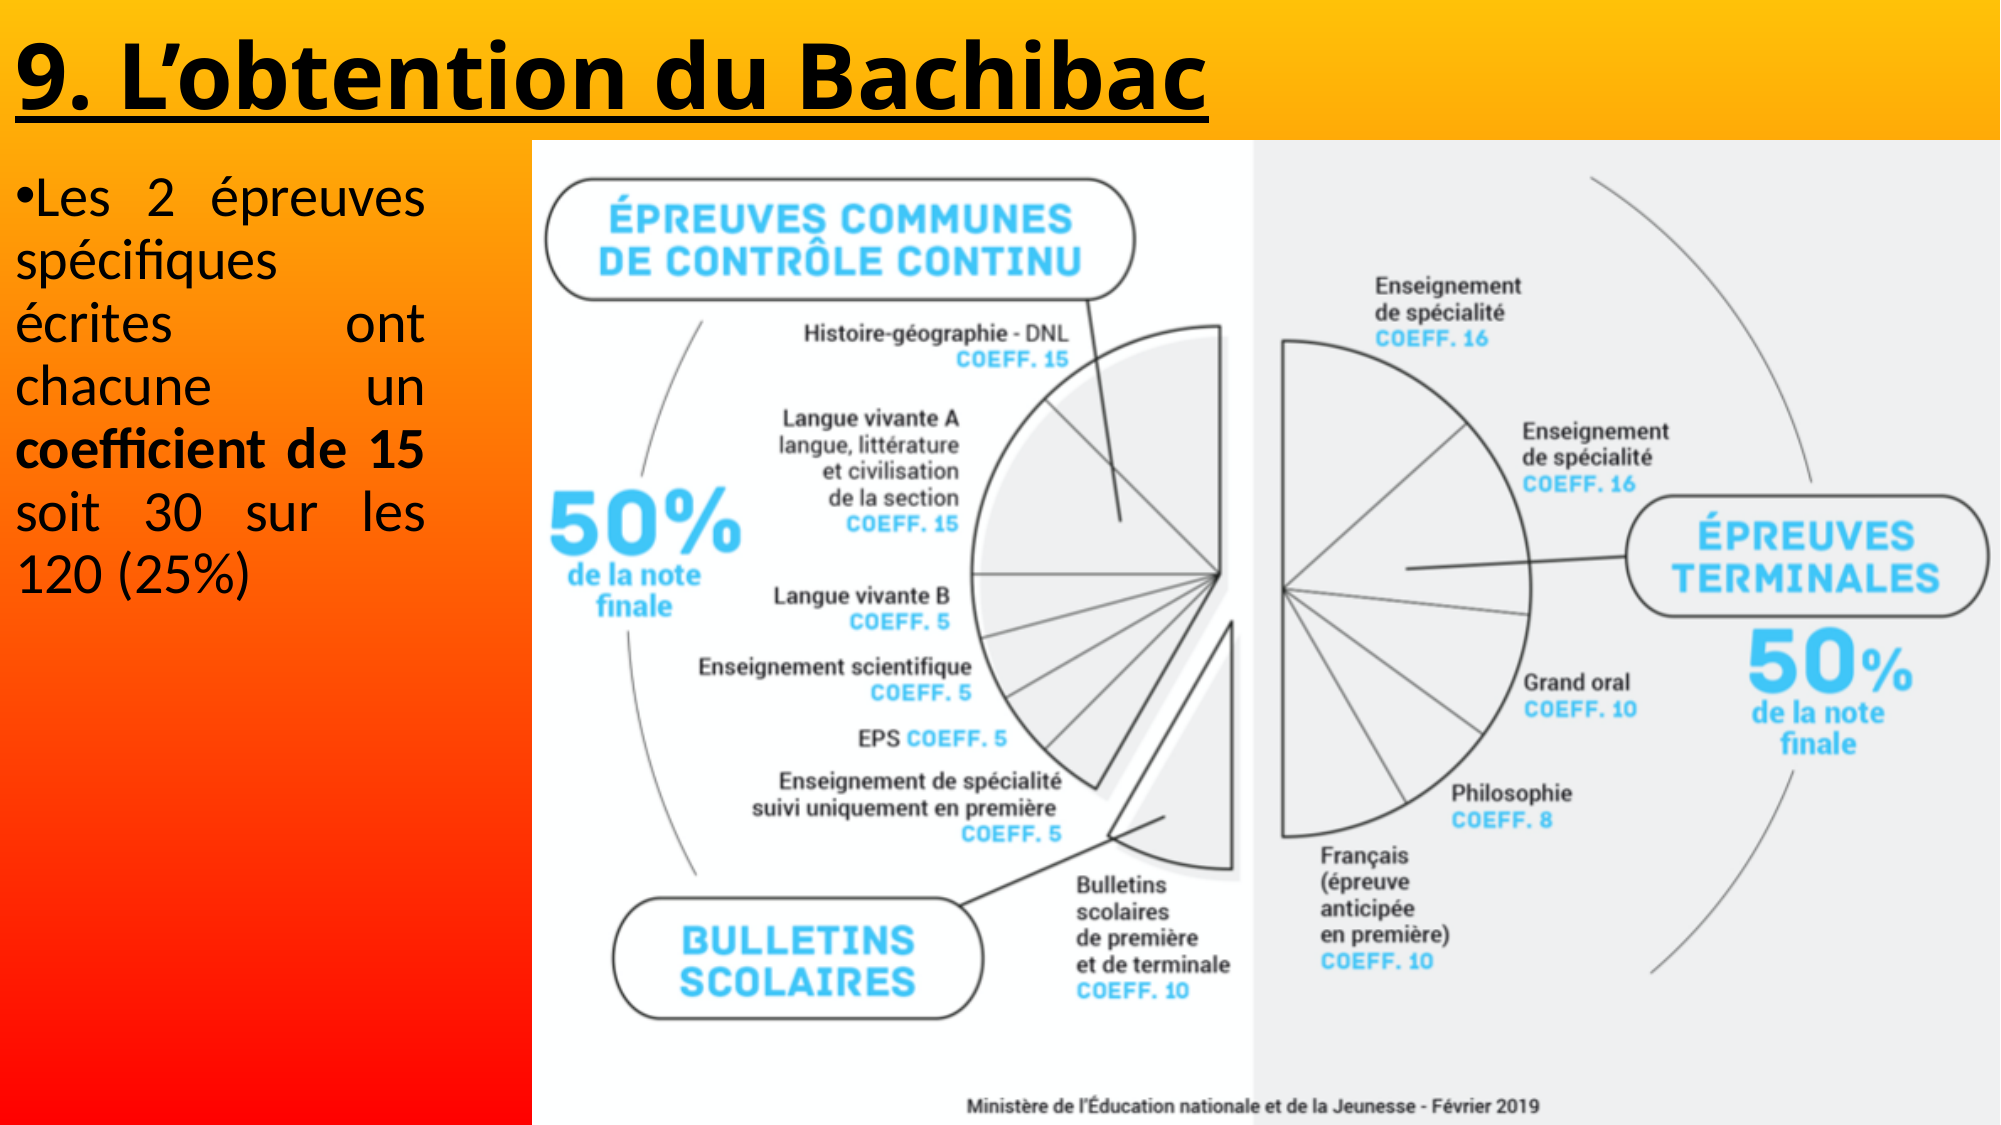

# 9. L’obtention du Bachibac
Les 2 épreuves spécifiques écrites ont chacune un coefficient de 15 soit 30 sur les 120 (25%)